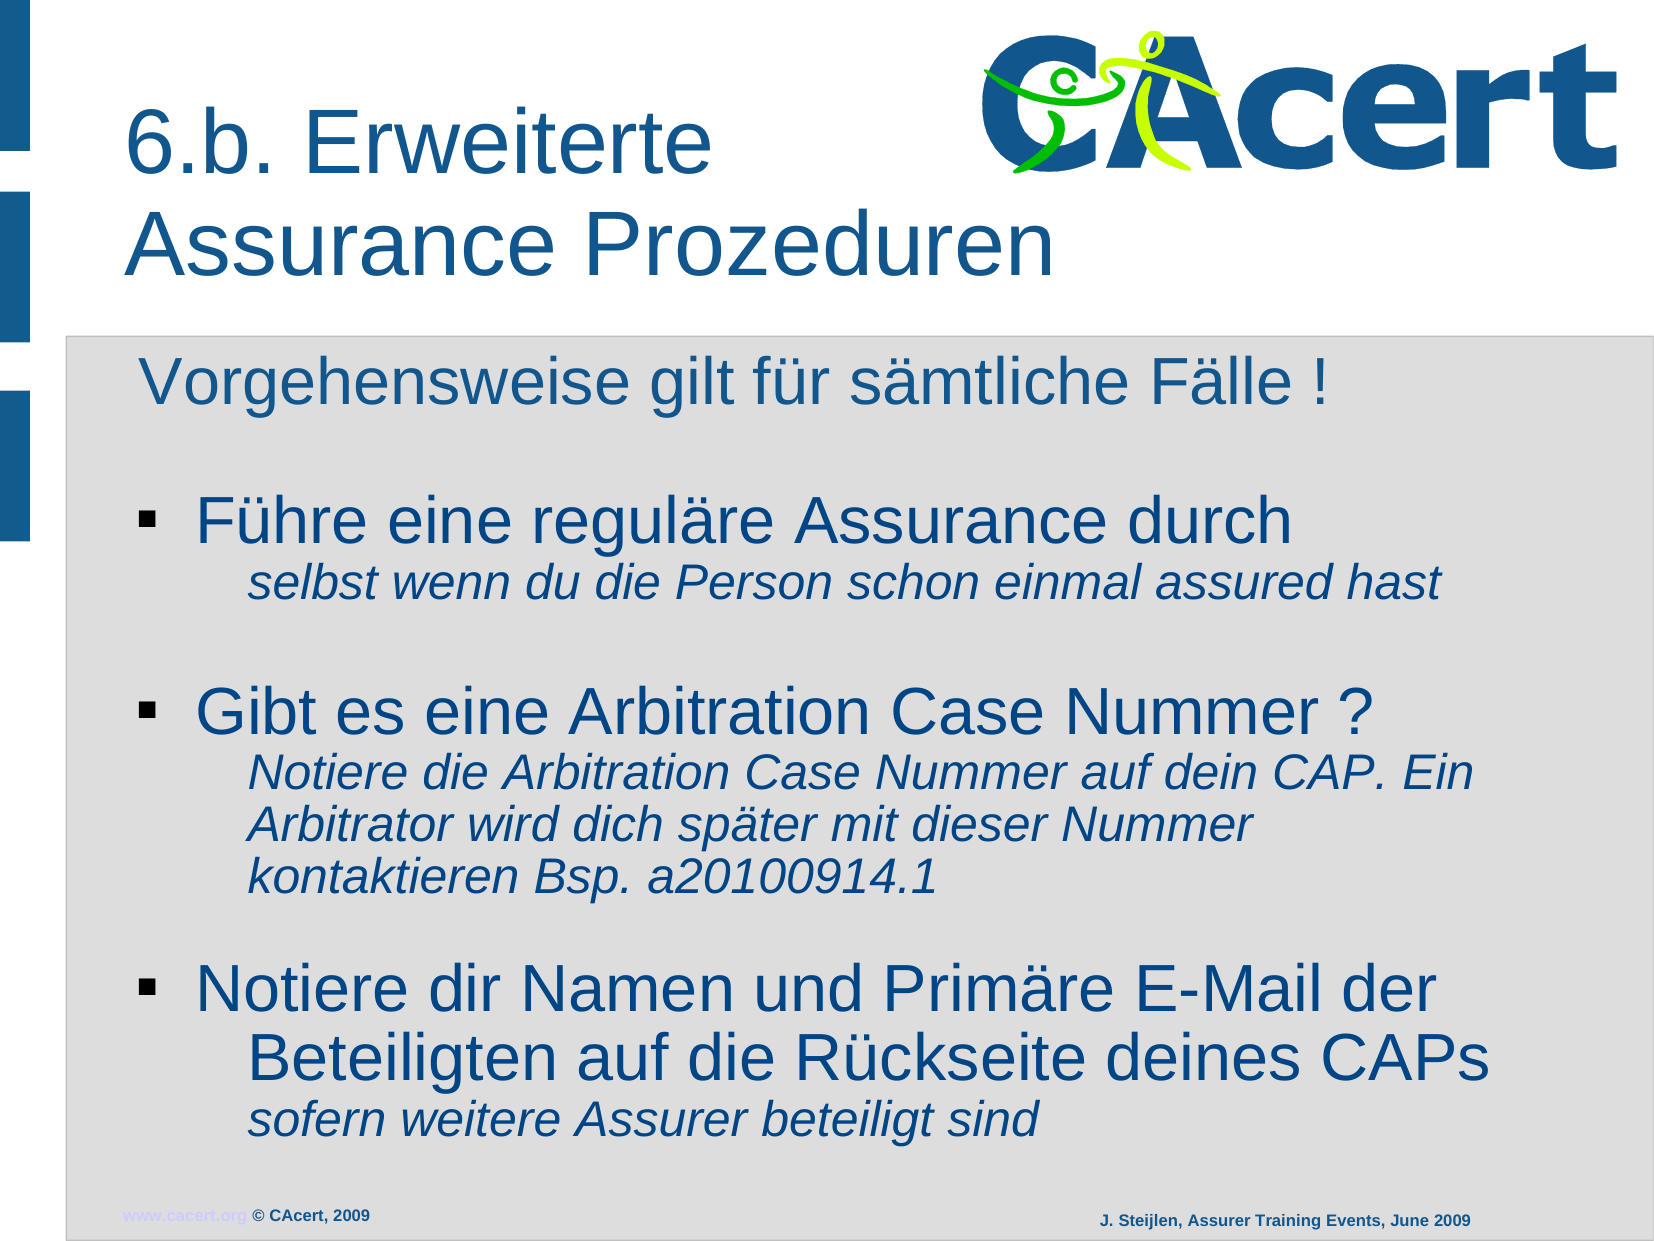

# 6.b. Erweiterte Assurance Prozeduren
Vorgehensweise gilt für sämtliche Fälle !
Führe eine reguläre Assurance durch
selbst wenn du die Person schon einmal assured hast
Gibt es eine Arbitration Case Nummer ?
Notiere die Arbitration Case Nummer auf dein CAP. Ein Arbitrator wird dich später mit dieser Nummer kontaktieren Bsp. a20100914.1
Notiere dir Namen und Primäre E-Mail der Beteiligten auf die Rückseite deines CAPs
sofern weitere Assurer beteiligt sind